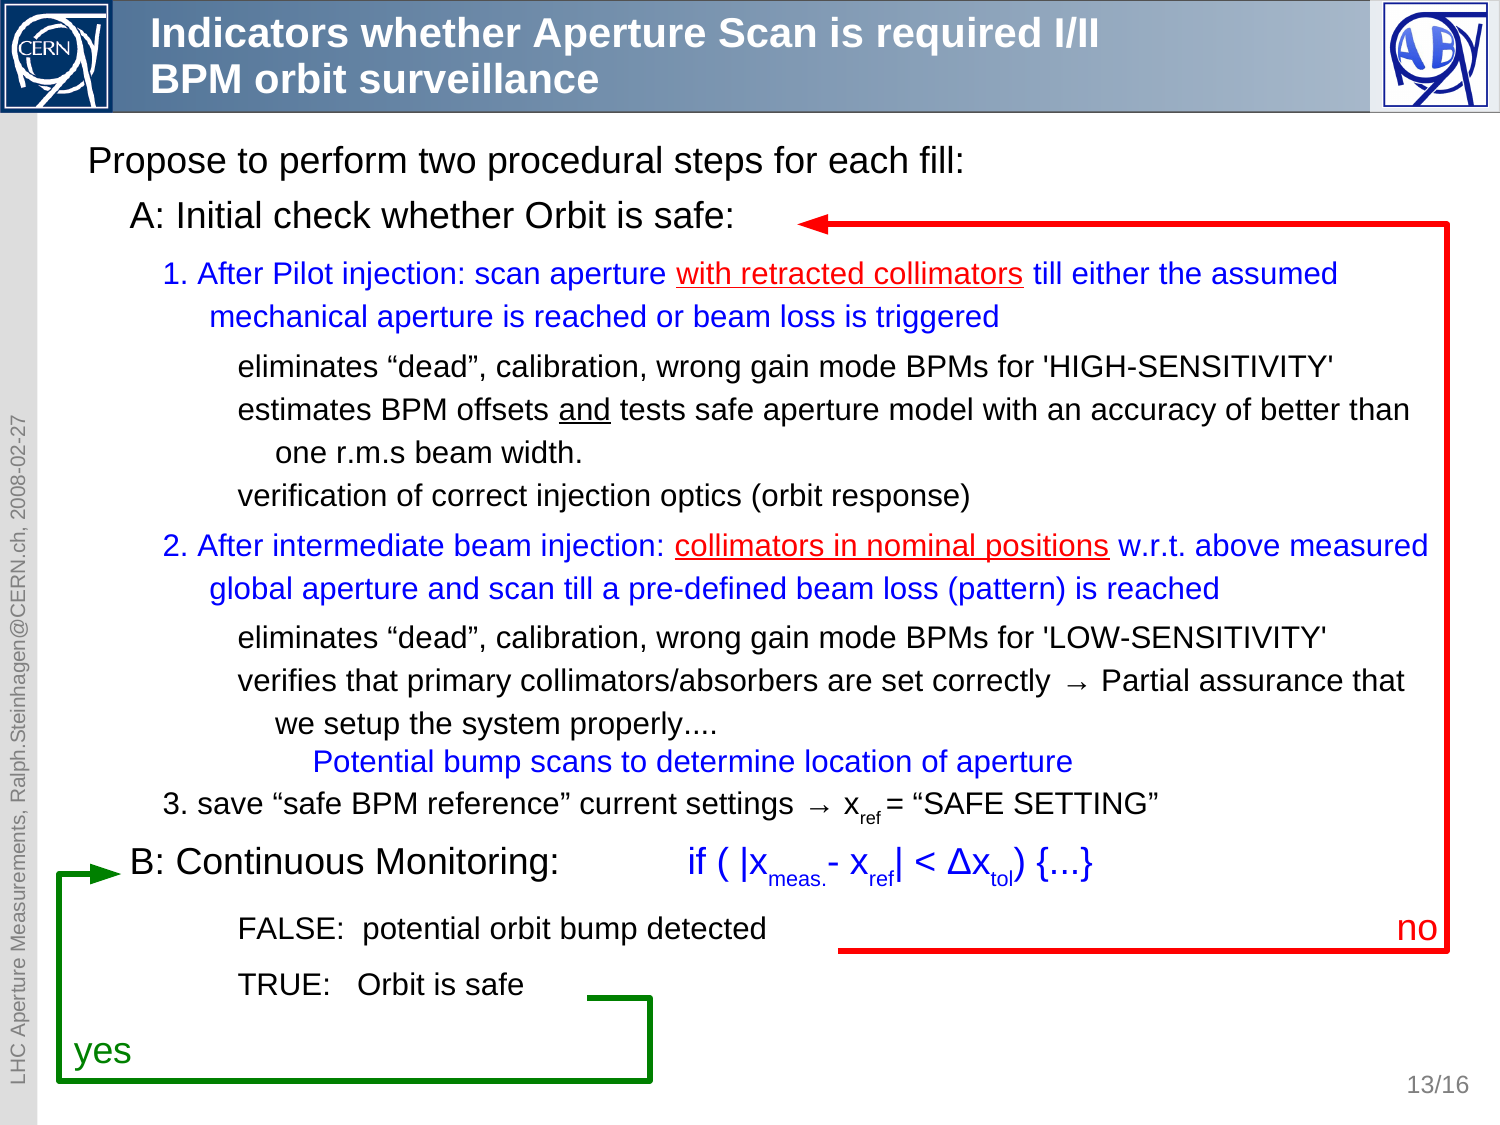

# Indicators whether Aperture Scan is required I/II BPM orbit surveillance
Propose to perform two procedural steps for each fill:
 A: Initial check whether Orbit is safe:
1. After Pilot injection: scan aperture with retracted collimators till either the assumed mechanical aperture is reached or beam loss is triggered
eliminates “dead”, calibration, wrong gain mode BPMs for 'HIGH-SENSITIVITY'
estimates BPM offsets and tests safe aperture model with an accuracy of better than one r.m.s beam width.
verification of correct injection optics (orbit response)
2. After intermediate beam injection: collimators in nominal positions w.r.t. above measured global aperture and scan till a pre-defined beam loss (pattern) is reached
eliminates “dead”, calibration, wrong gain mode BPMs for 'LOW-SENSITIVITY'
verifies that primary collimators/absorbers are set correctly → Partial assurance that we setup the system properly....
Potential bump scans to determine location of aperture
3. save “safe BPM reference” current settings → xref = “SAFE SETTING”
 B: Continuous Monitoring:	if ( |xmeas.- xref| < Δxtol) {...}
FALSE: potential orbit bump detected
TRUE: Orbit is safe
no
yes